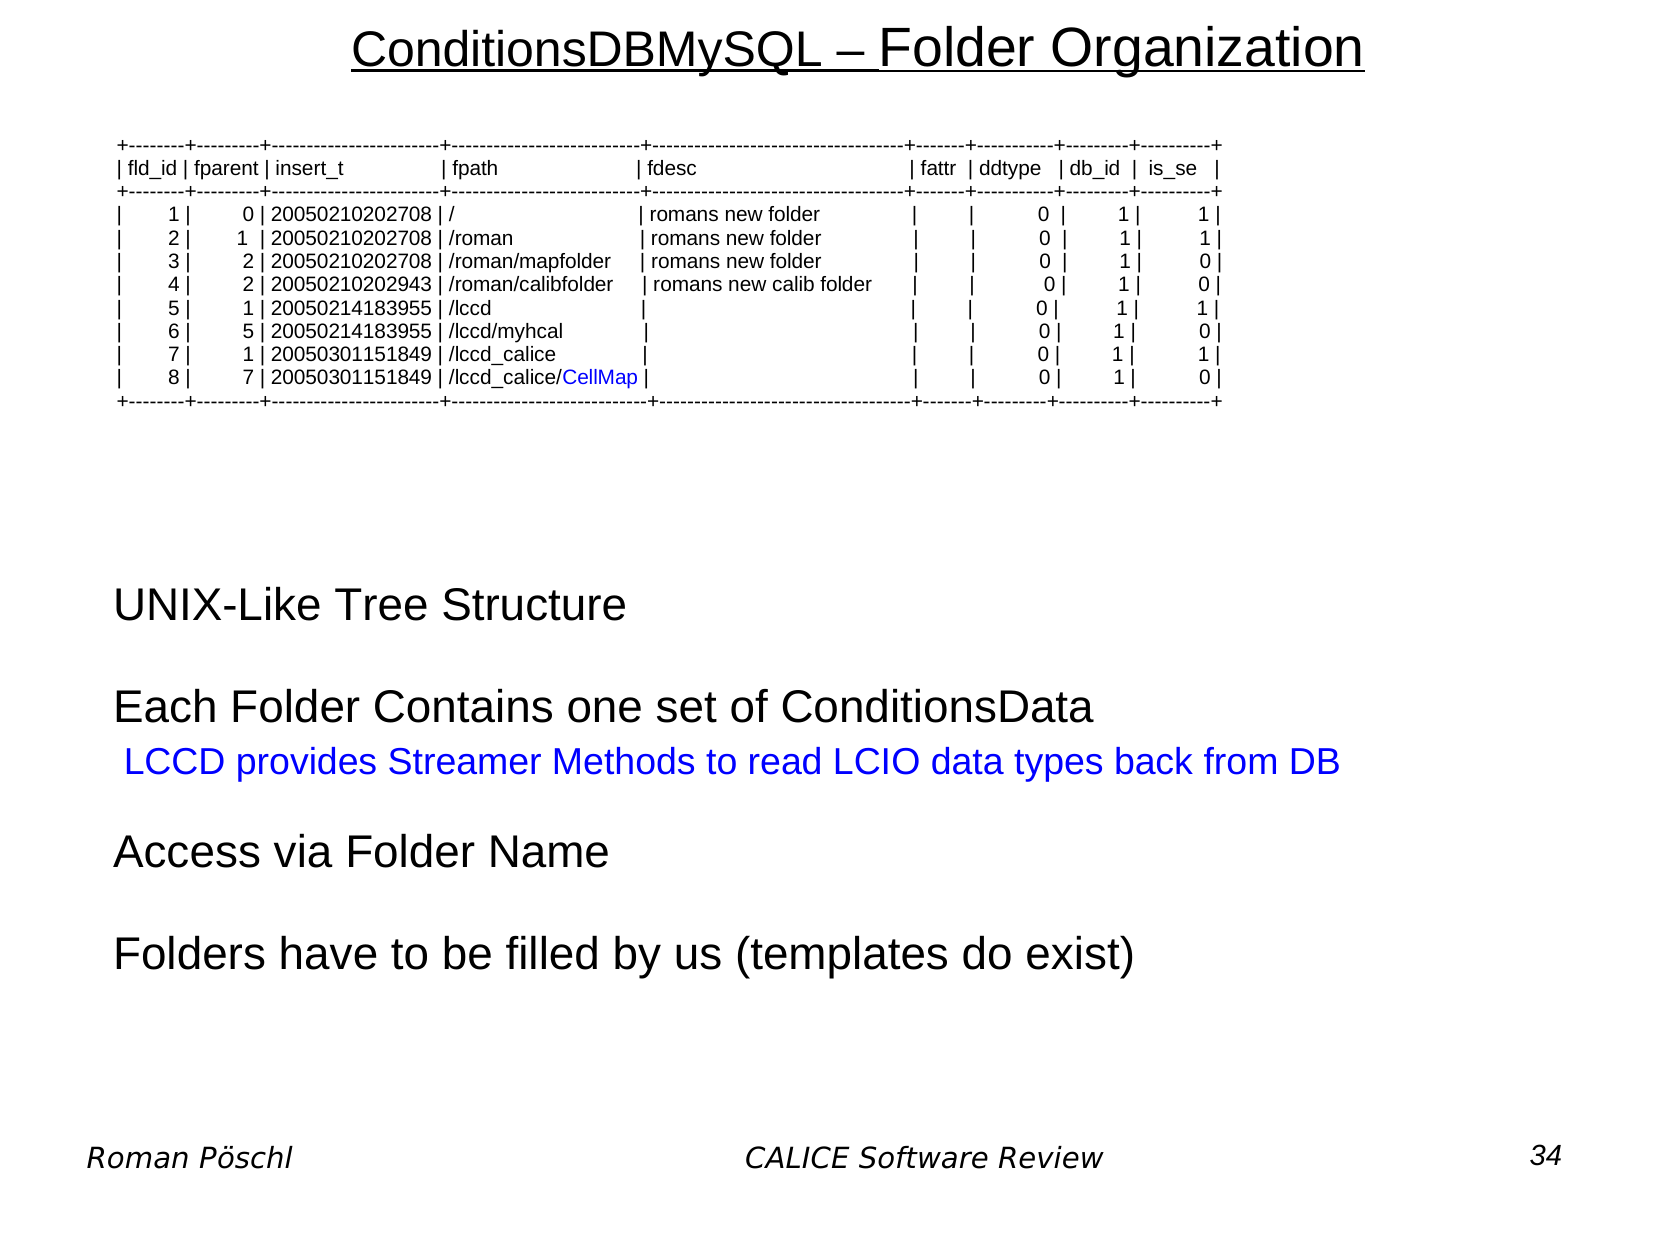

ConditionsDBMySQL – Folder Organization
+--------+---------+------------------------+---------------------------+------------------------------------+-------+-----------+---------+----------+
| fld_id | fparent | insert_t | fpath | fdesc | fattr | ddtype | db_id | is_se |
+--------+---------+------------------------+---------------------------+------------------------------------+-------+-----------+---------+----------+
| 1 | 0 | 20050210202708 | / | romans new folder | | 0 | 1 | 1 |
| 2 | 1 | 20050210202708 | /roman | romans new folder | | 0 | 1 | 1 |
| 3 | 2 | 20050210202708 | /roman/mapfolder | romans new folder | | 0 | 1 | 0 |
| 4 | 2 | 20050210202943 | /roman/calibfolder | romans new calib folder | | 0 | 1 | 0 |
| 5 | 1 | 20050214183955 | /lccd | | | 0 | 1 | 1 |
| 6 | 5 | 20050214183955 | /lccd/myhcal | | | 0 | 1 | 0 |
| 7 | 1 | 20050301151849 | /lccd_calice | | | 0 | 1 | 1 |
| 8 | 7 | 20050301151849 | /lccd_calice/CellMap | | | 0 | 1 | 0 |
+--------+---------+------------------------+----------------------------+------------------------------------+-------+---------+----------+----------+
 UNIX-Like Tree Structure
 Each Folder Contains one set of ConditionsData
 LCCD provides Streamer Methods to read LCIO data types back from DB
 Access via Folder Name
 Folders have to be filled by us (templates do exist)